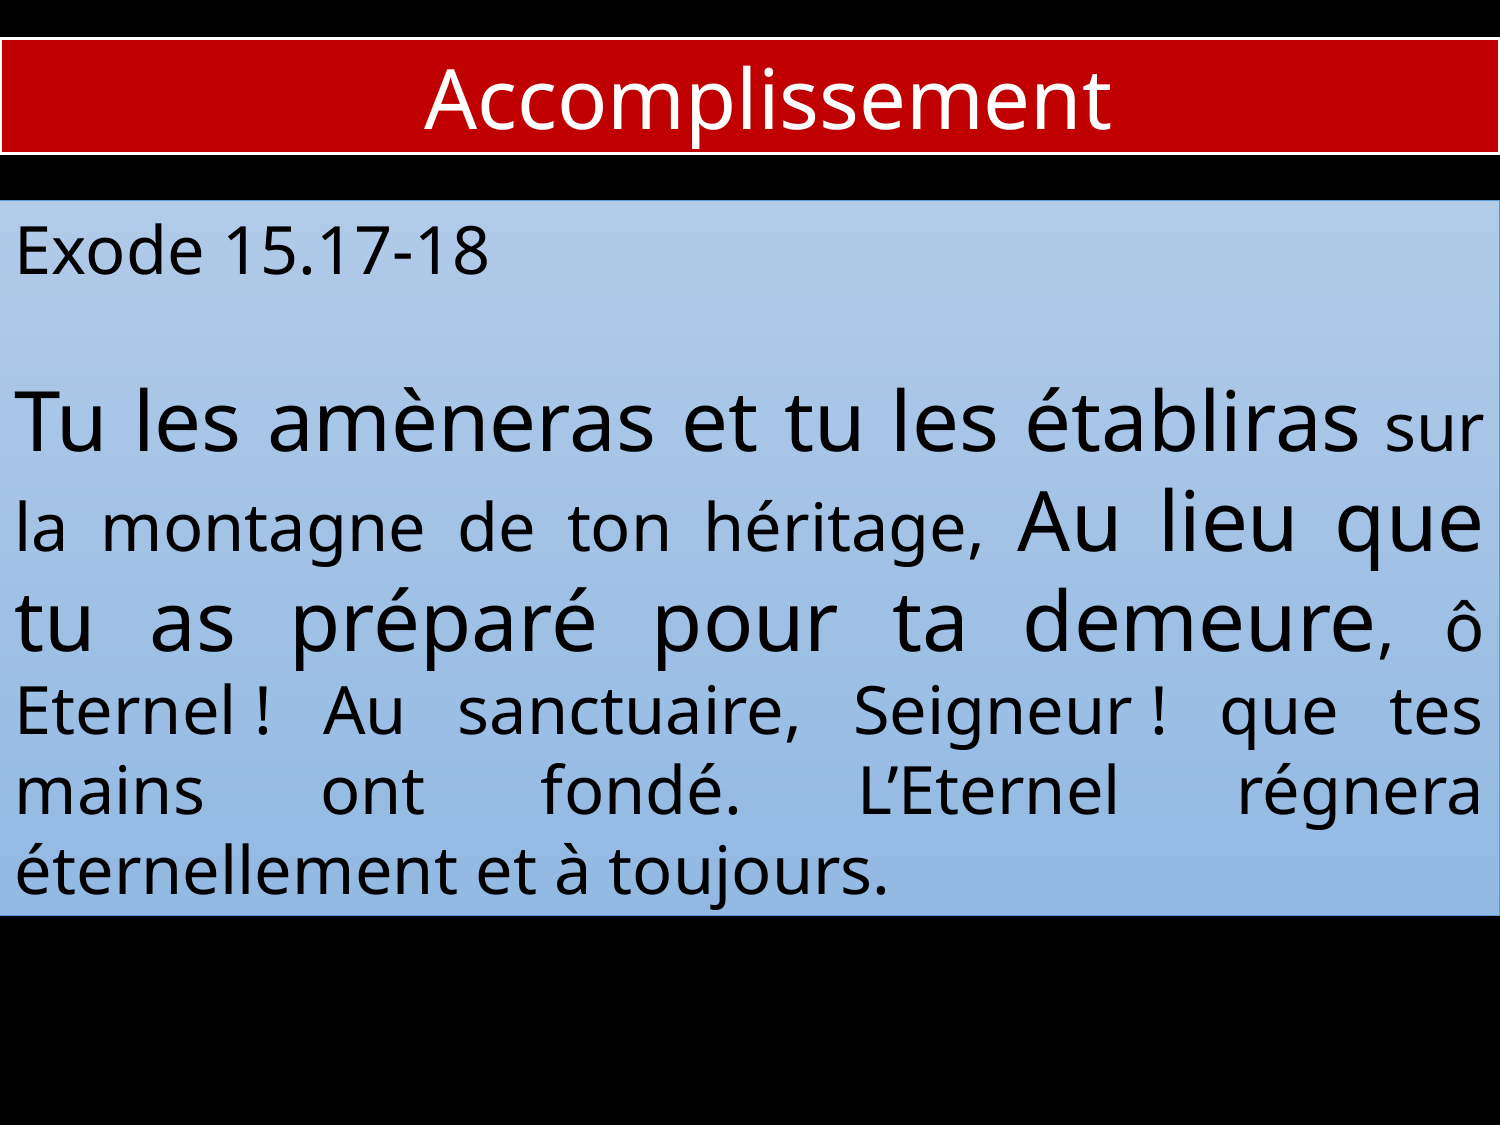

Accomplissement
Exode 15.17-18
Tu les amèneras et tu les établiras sur la montagne de ton héritage, Au lieu que tu as préparé pour ta demeure, ô Eternel ! Au sanctuaire, Seigneur ! que tes mains ont fondé. L’Eternel régnera éternellement et à toujours.